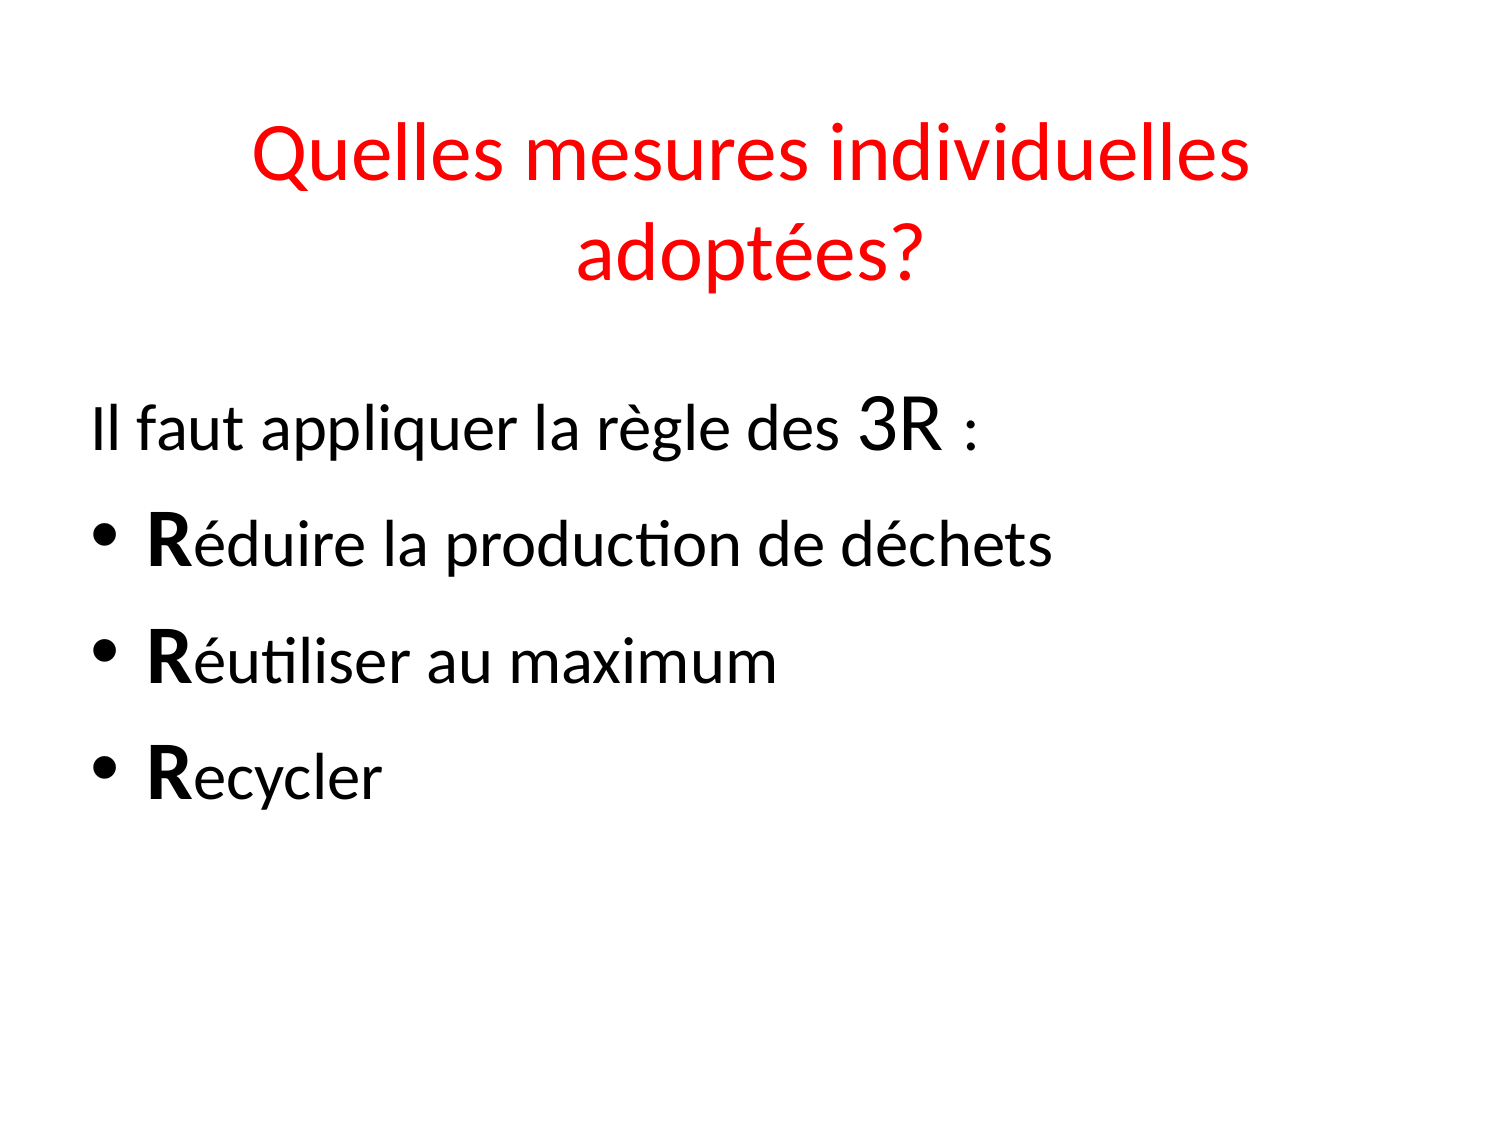

# Quelles mesures individuelles adoptées?
Il faut appliquer la règle des 3R :
Réduire la production de déchets
Réutiliser au maximum
Recycler